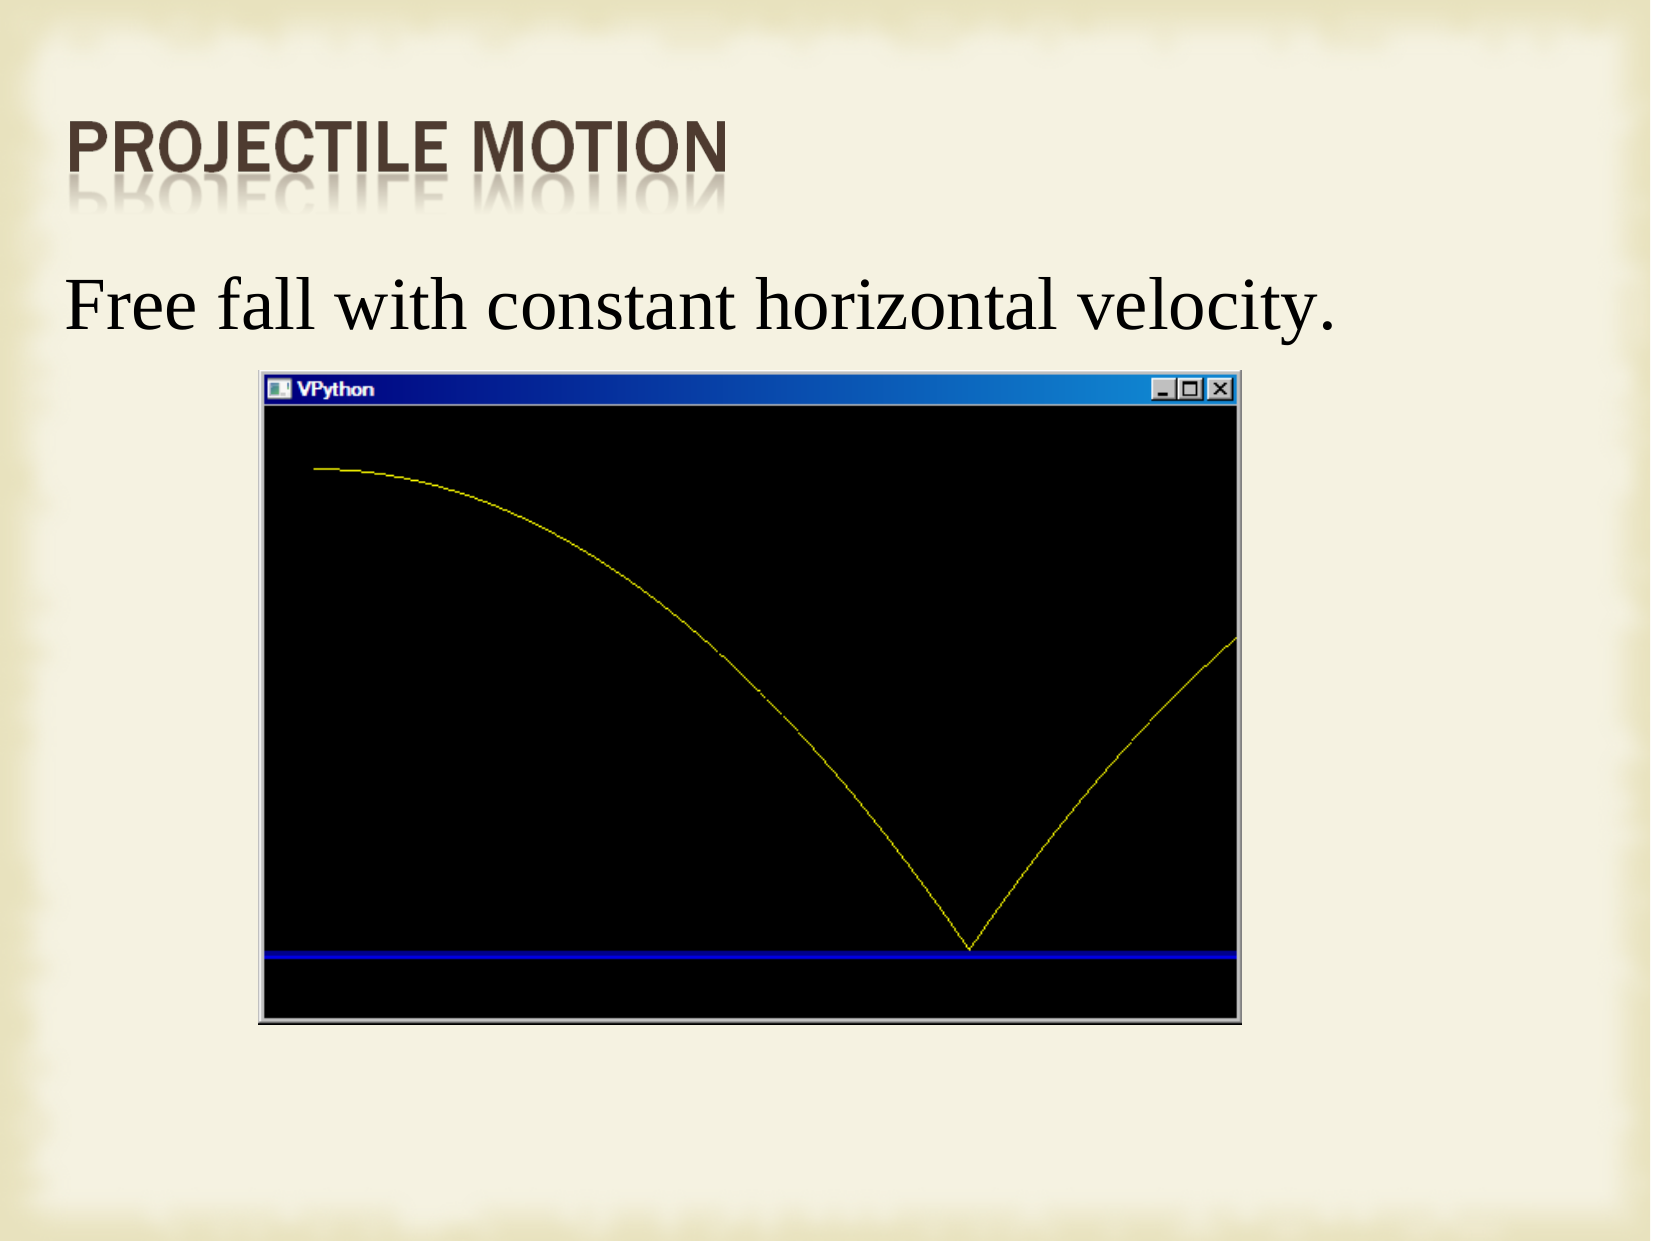

# Free fall with constant horizontal velocity.